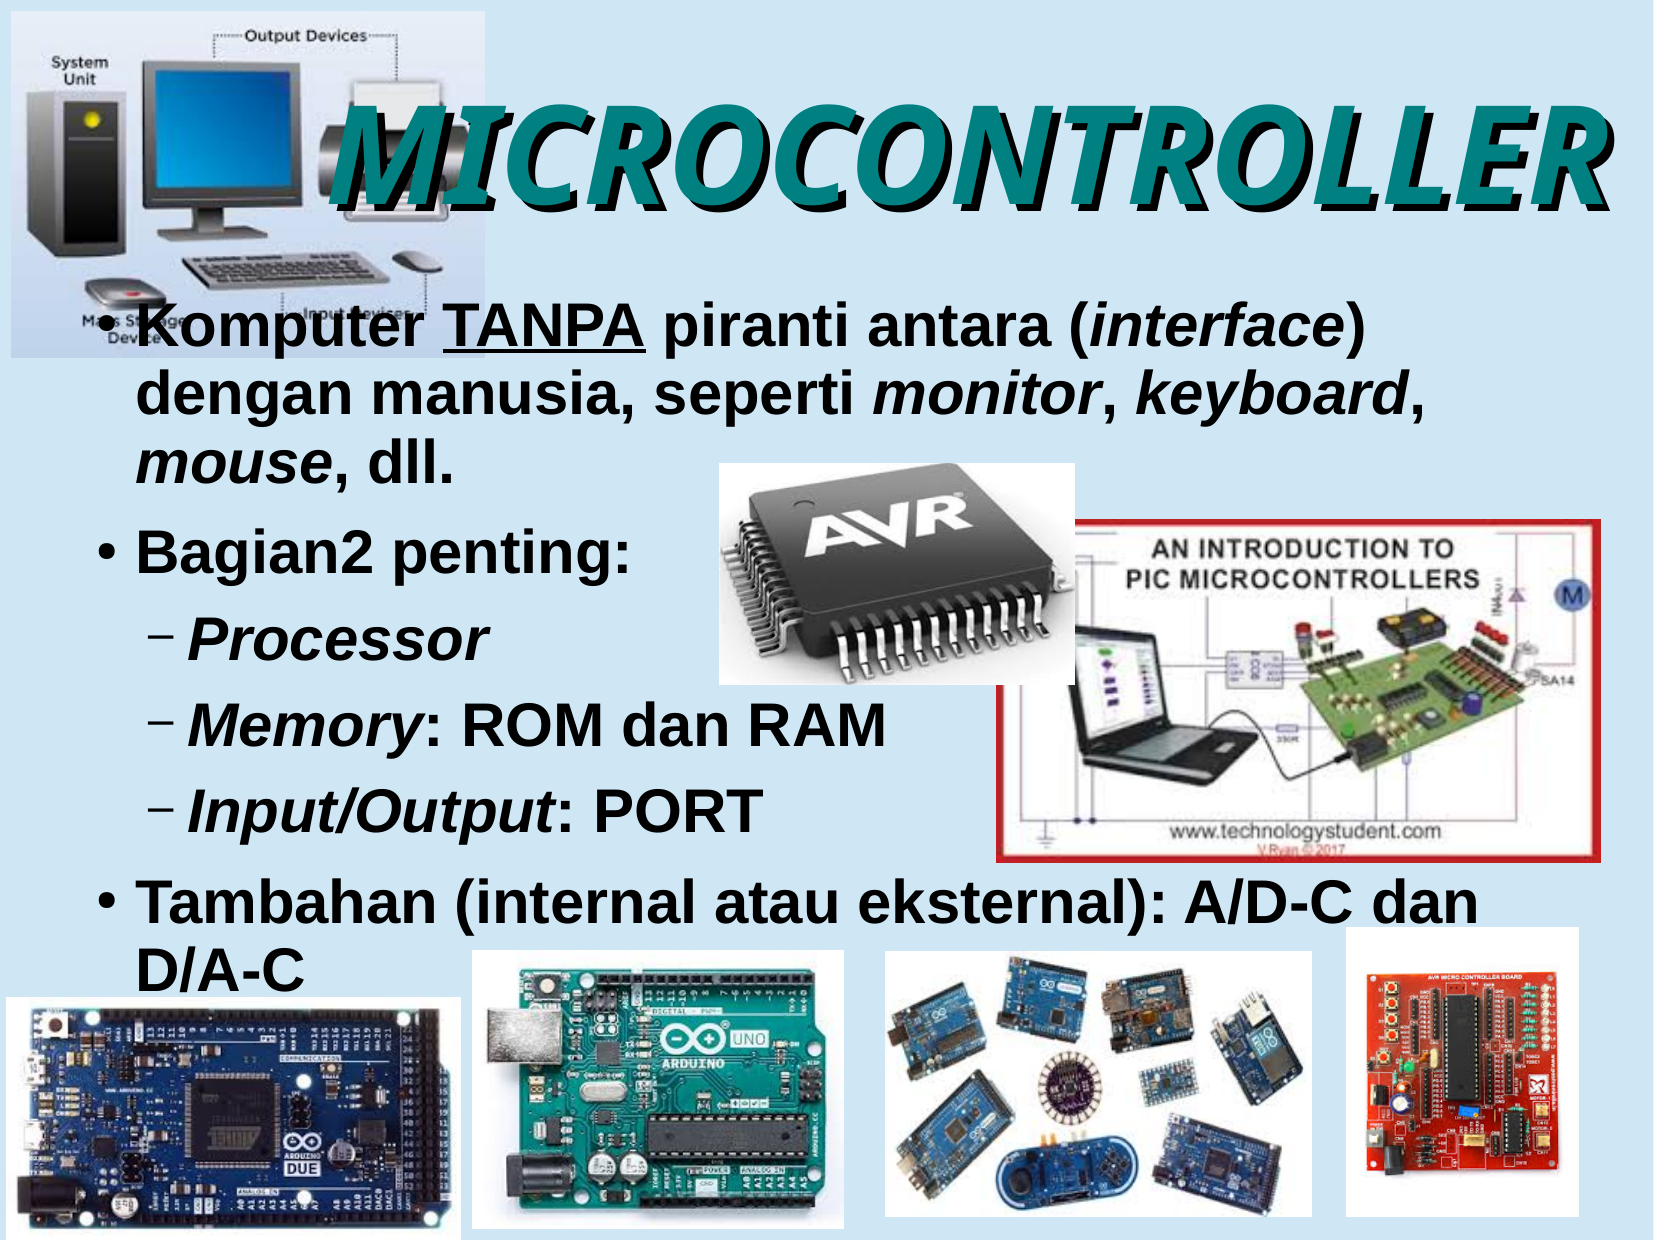

# MICROCONTROLLER
Komputer TANPA piranti antara (interface) dengan manusia, seperti monitor, keyboard, mouse, dll.
Bagian2 penting:
Processor
Memory: ROM dan RAM
Input/Output: PORT
Tambahan (internal atau eksternal): A/D-C dan D/A-C